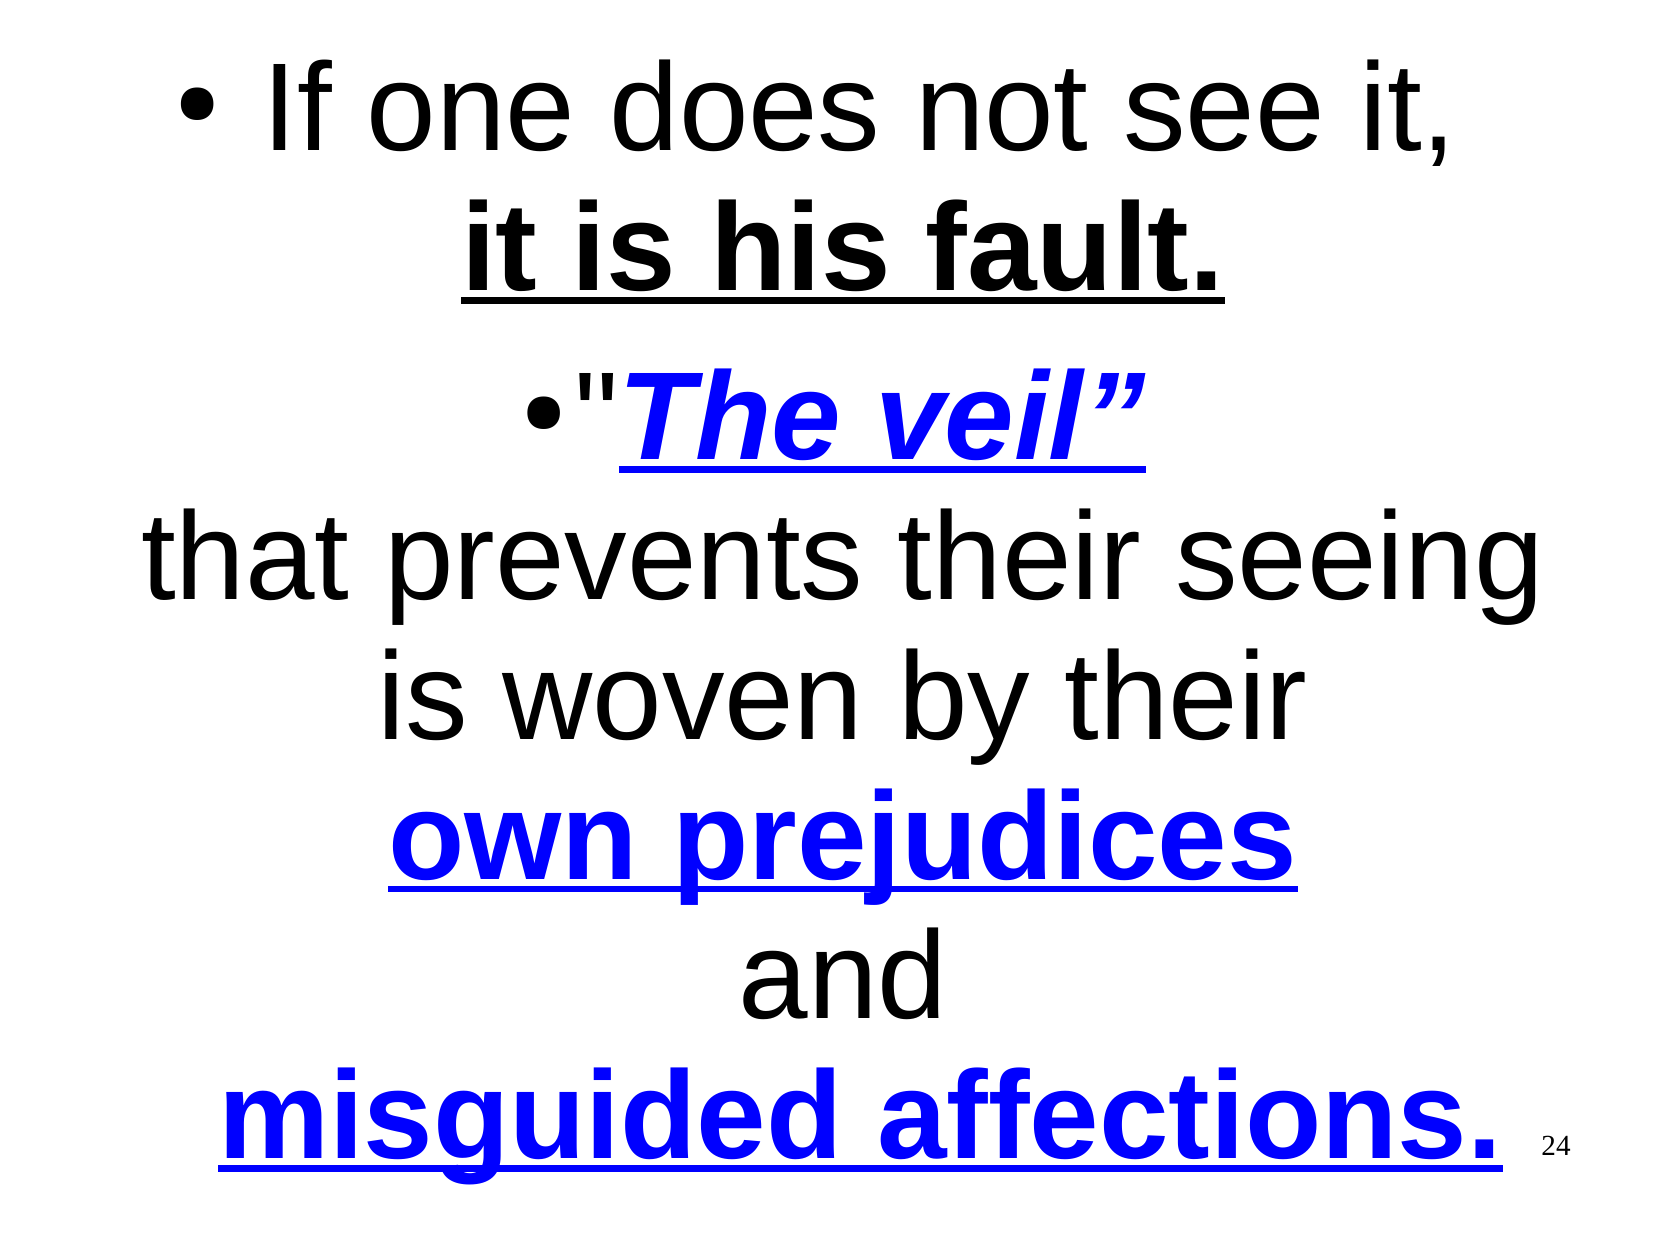

# If one does not see it, it is his fault.
"The veil”
that prevents their seeing
is woven by their
own prejudices
and
misguided affections.
24